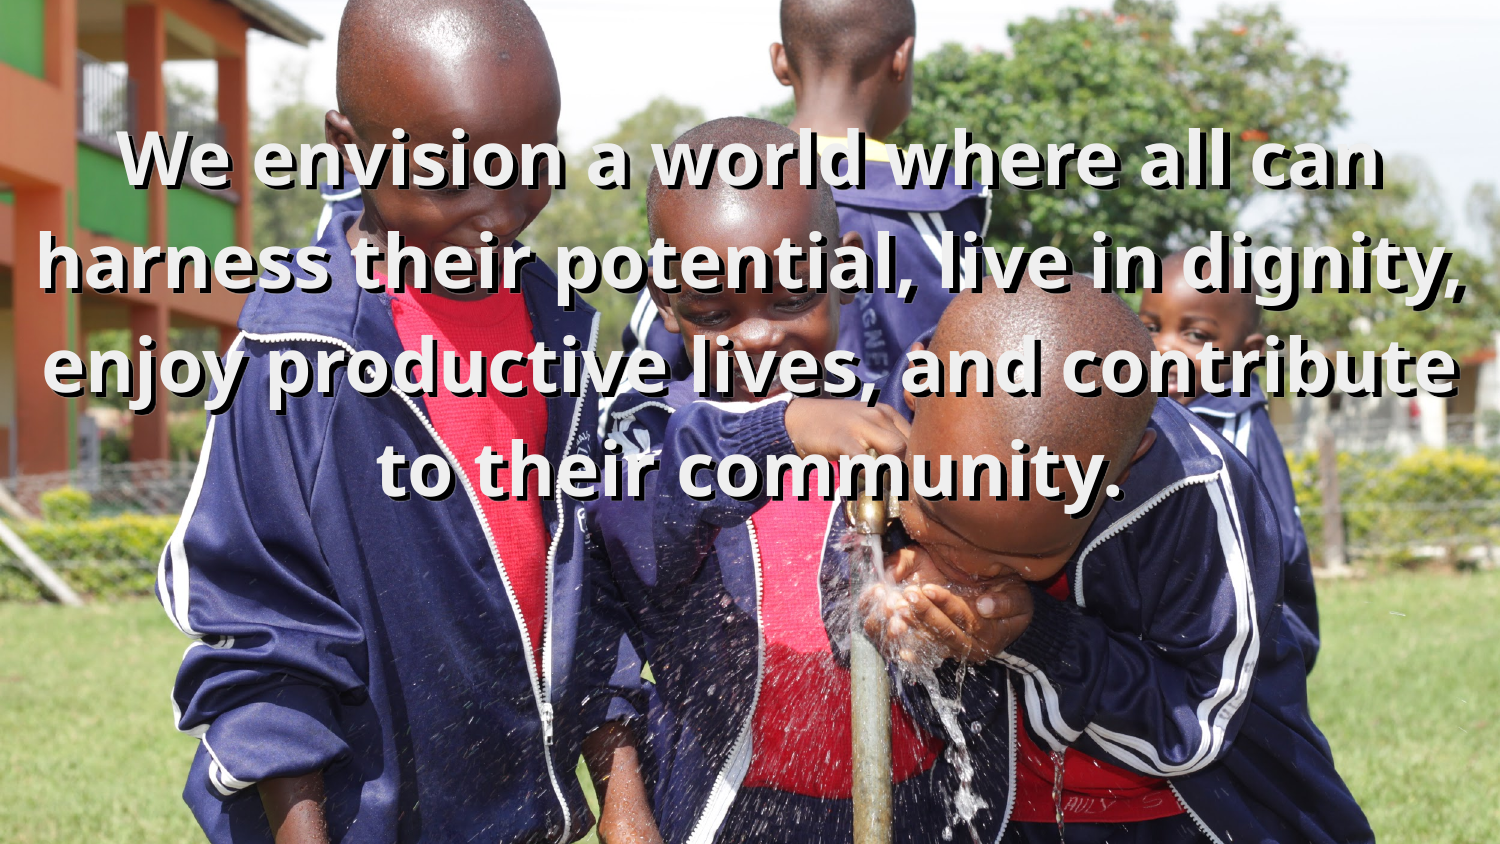

# We envision a world where all can harness their potential, live in dignity, enjoy productive lives, and contribute to their community.